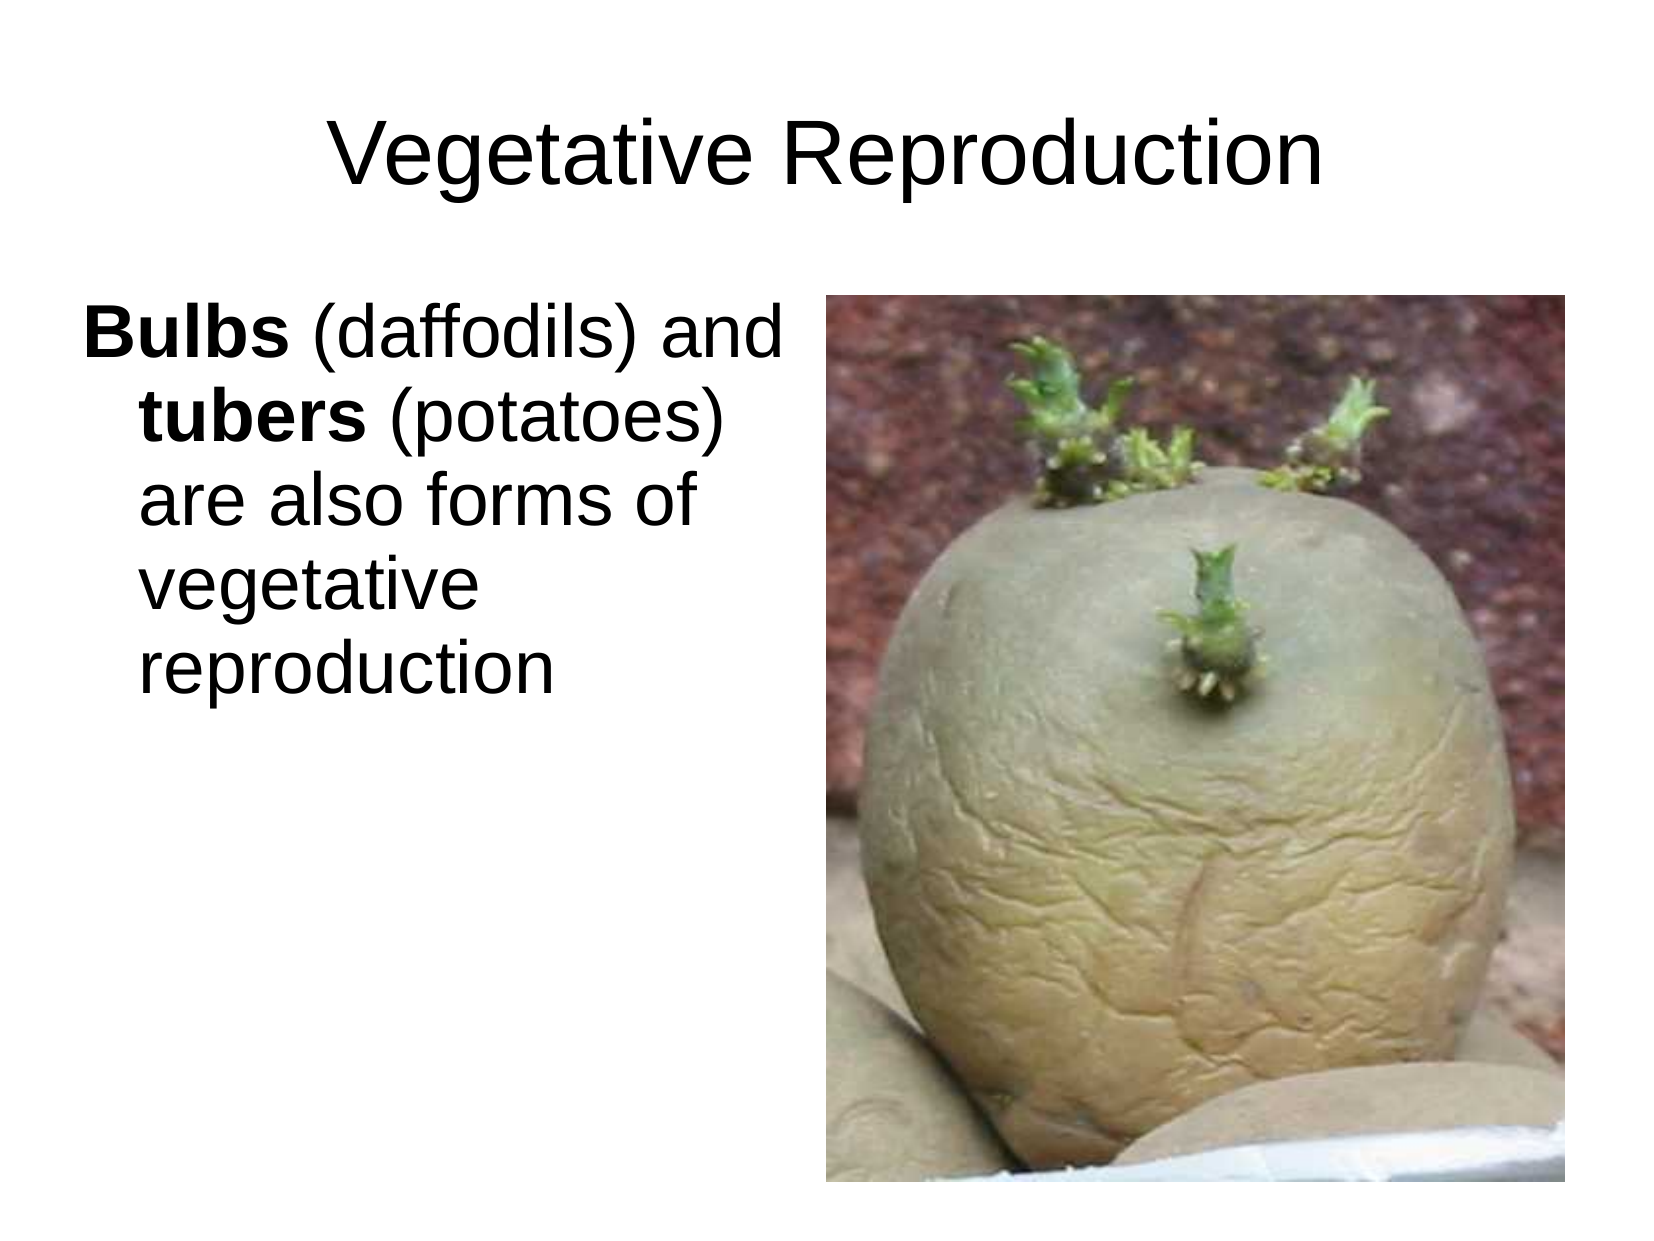

Vegetative Reproduction
# Bulbs (daffodils) and tubers (potatoes) are also forms of vegetative reproduction